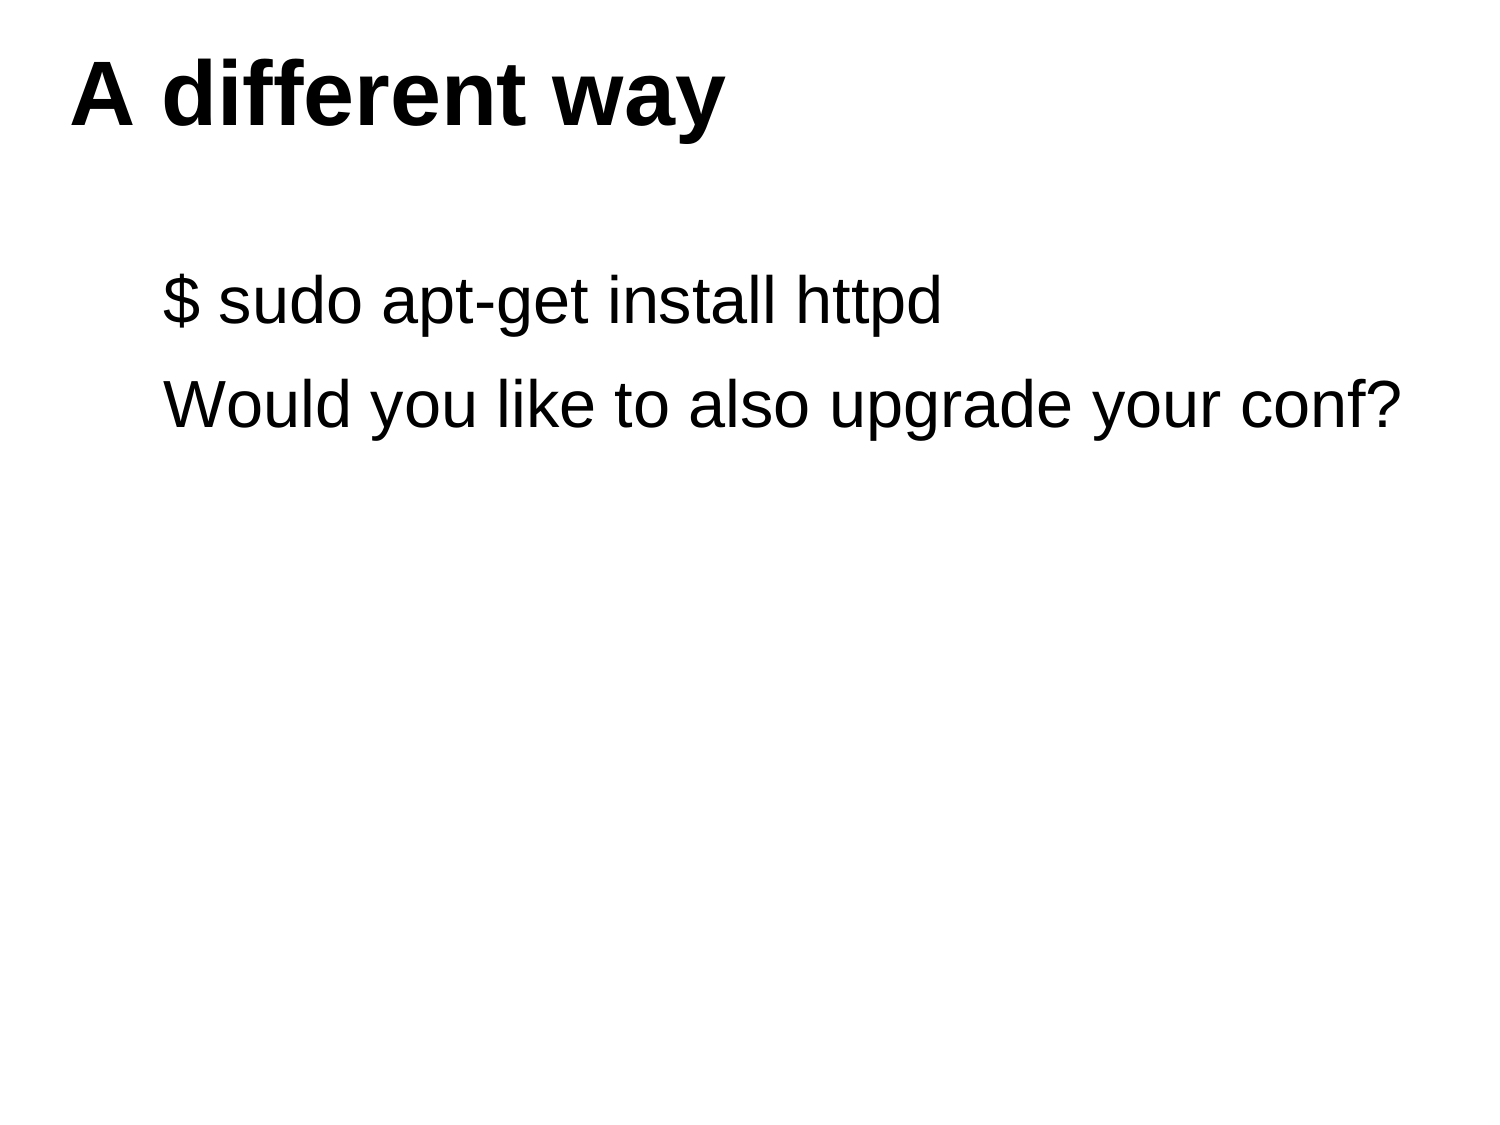

# A different way
$ sudo apt-get install httpd
Would you like to also upgrade your conf?